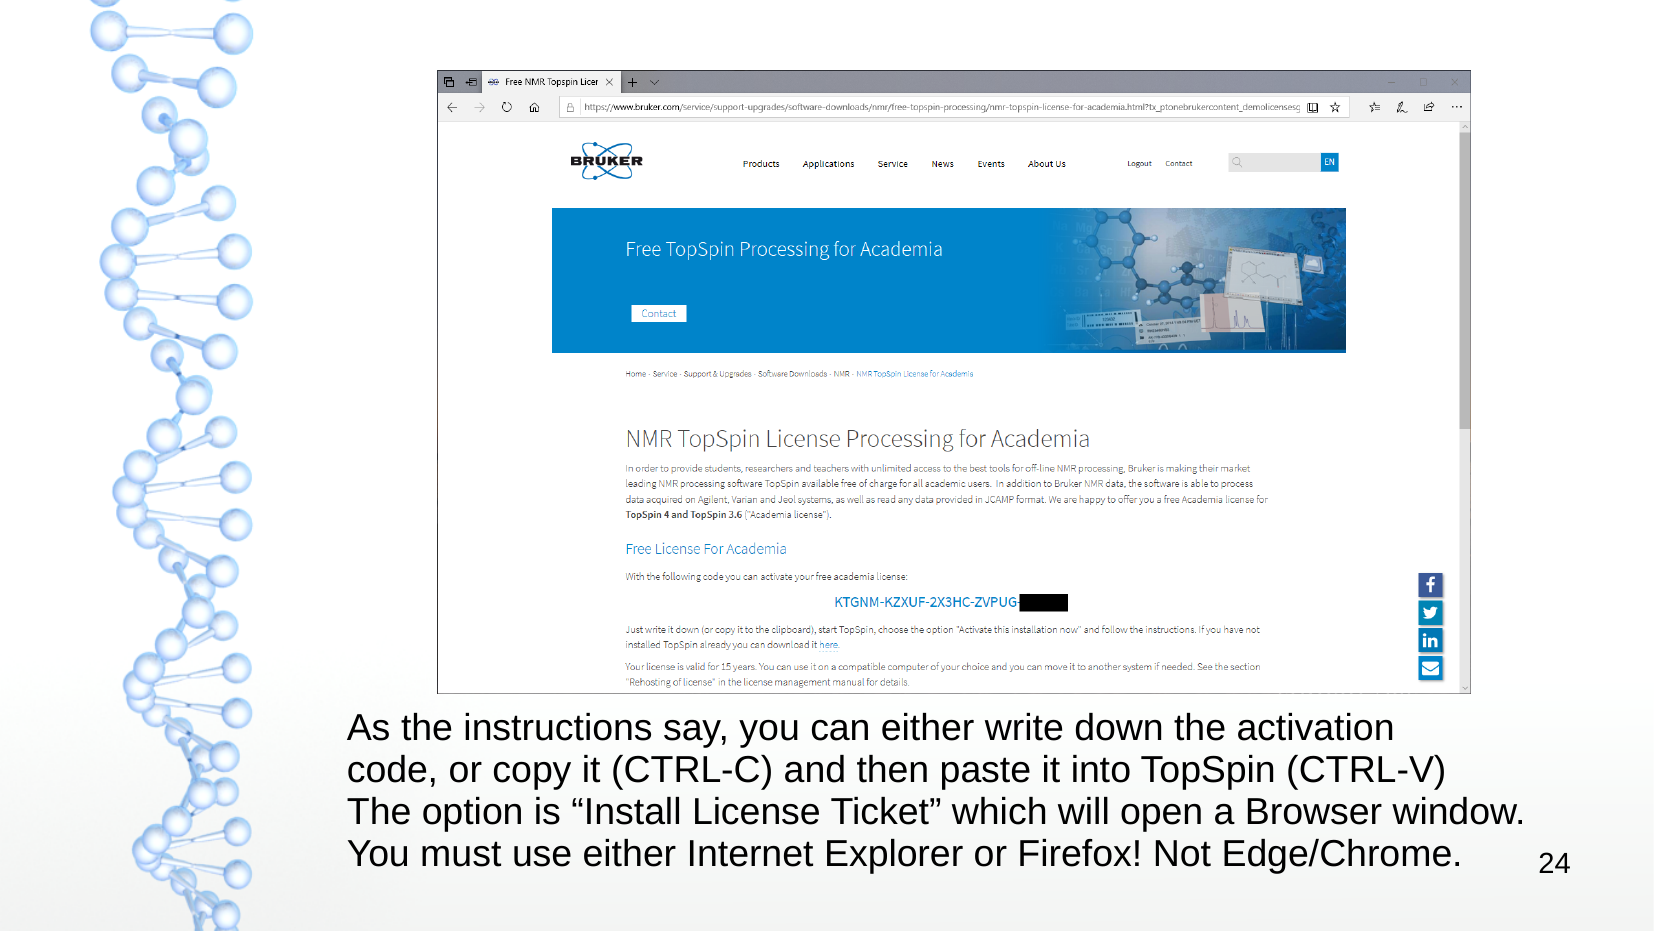

As the instructions say, you can either write down the activation
code, or copy it (CTRL-C) and then paste it into TopSpin (CTRL-V)
The option is “Install License Ticket” which will open a Browser window.
You must use either Internet Explorer or Firefox! Not Edge/Chrome.
24